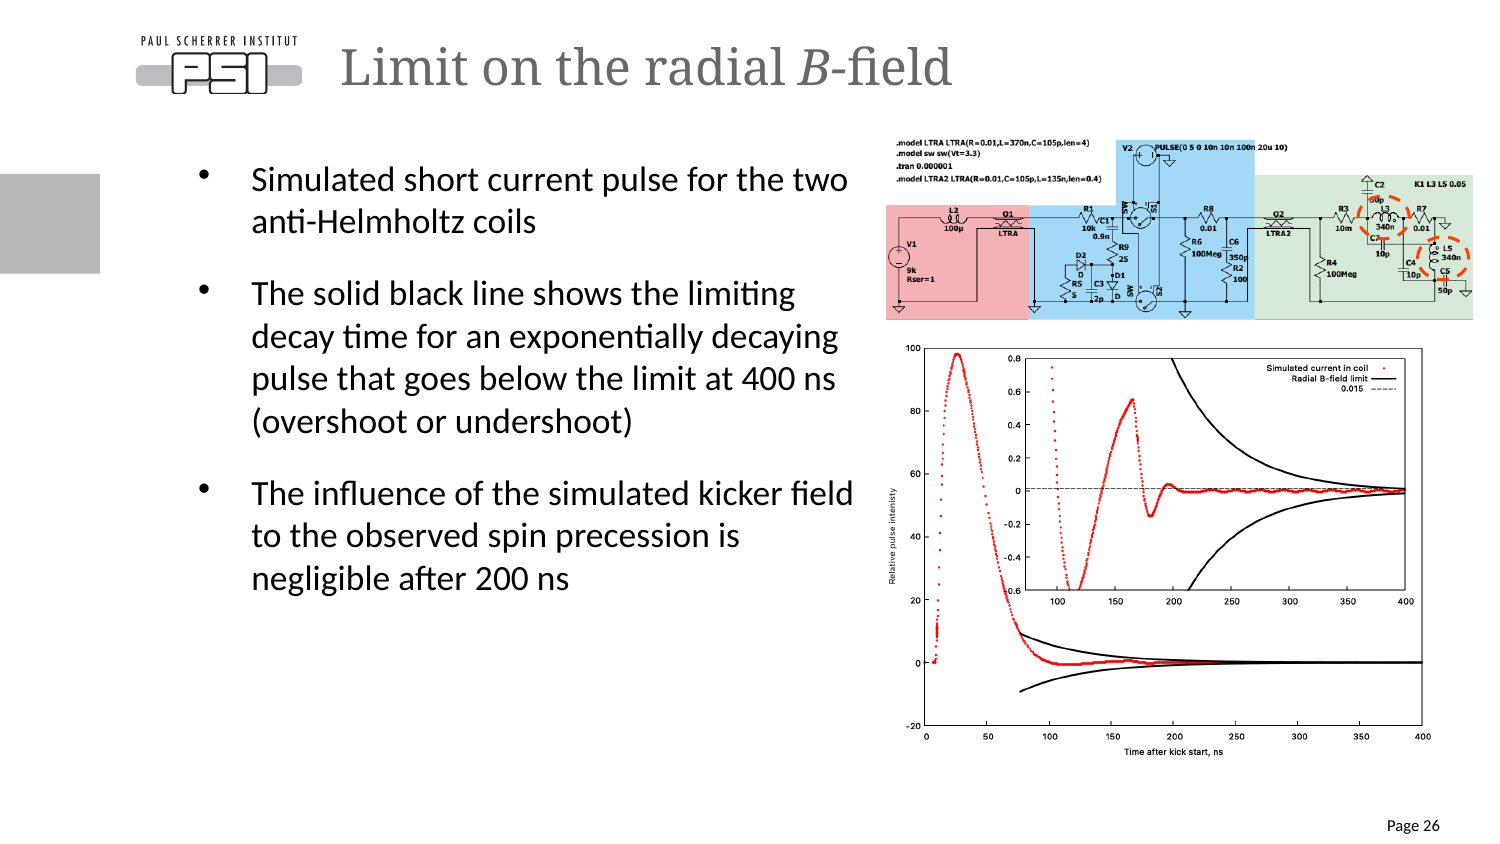

Limit on the radial B-field
# Simulated short current pulse for the two anti-Helmholtz coils
The solid black line shows the limiting decay time for an exponentially decaying pulse that goes below the limit at 400 ns (overshoot or undershoot)
The influence of the simulated kicker field to the observed spin precession is negligible after 200 ns
Page